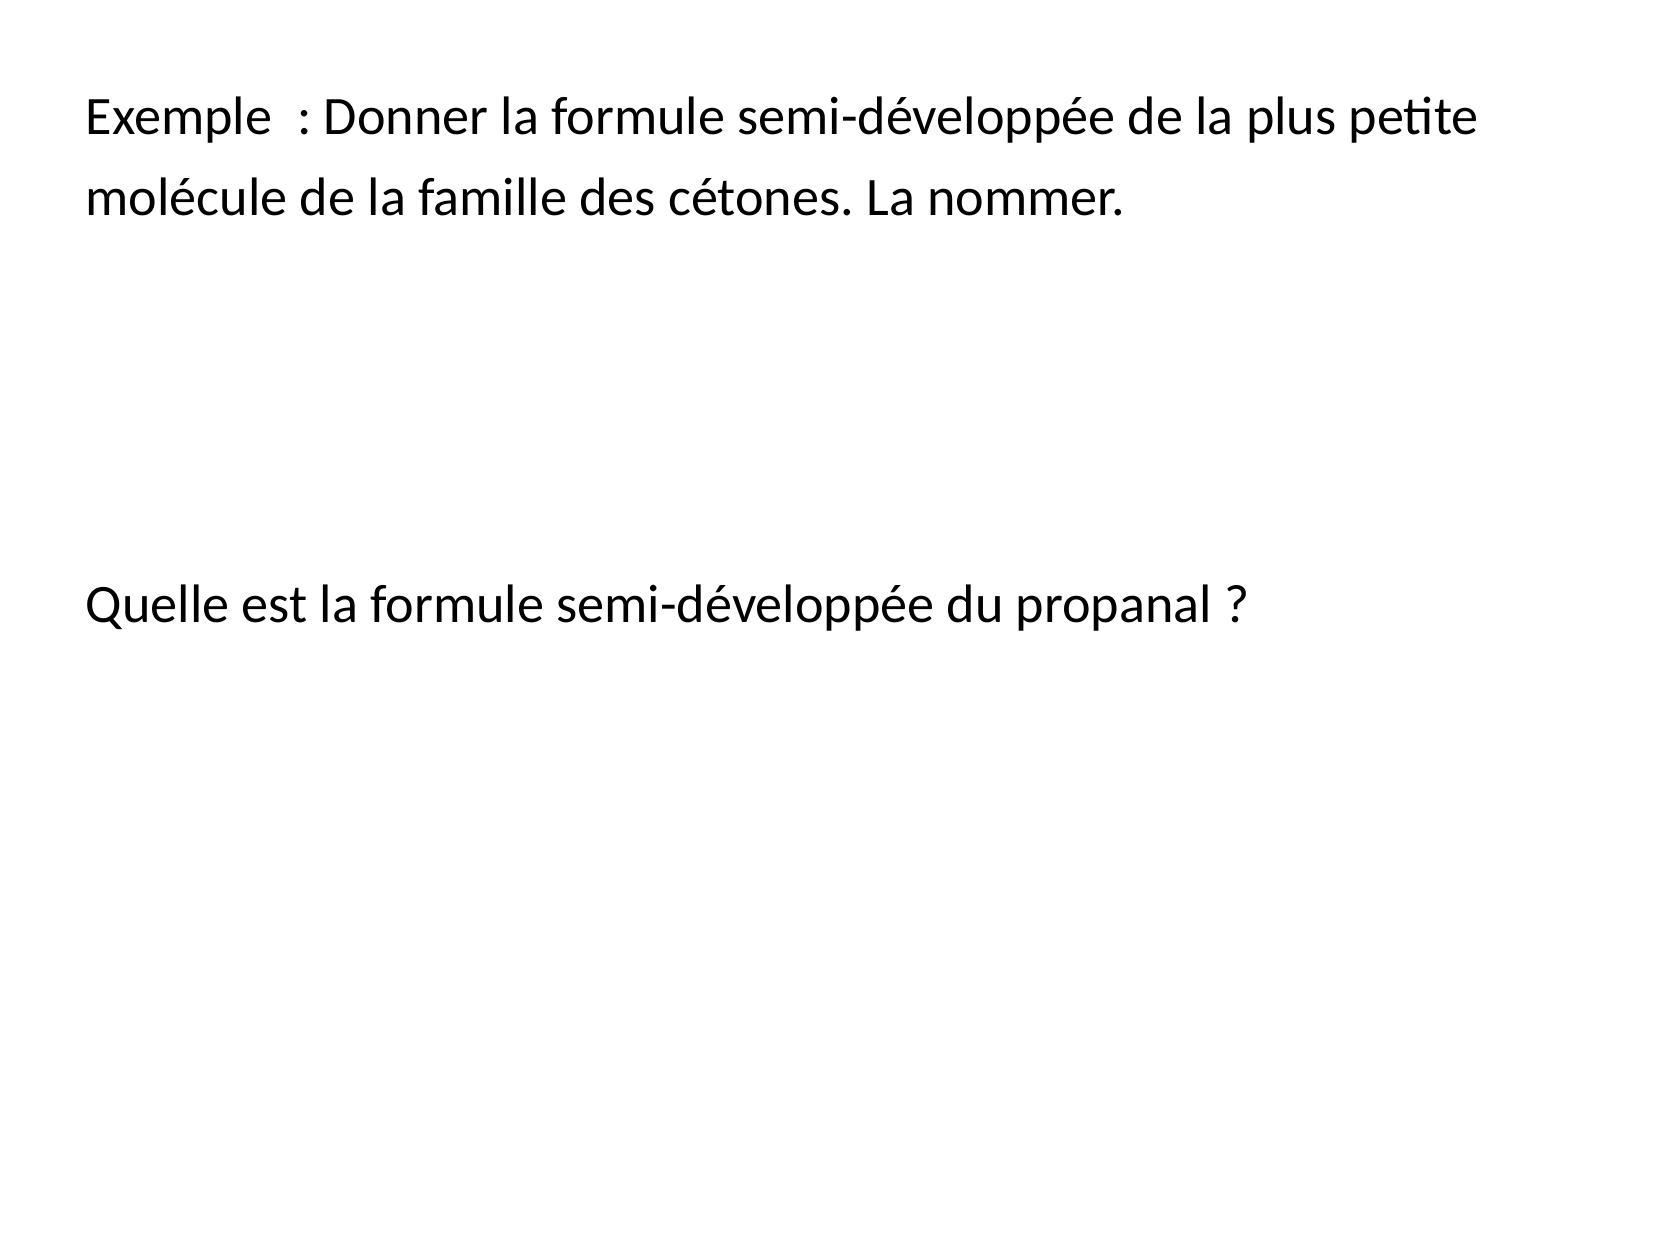

Exemple  : Donner la formule semi-développée de la plus petite molécule de la famille des cétones. La nommer.
Quelle est la formule semi-développée du propanal ?